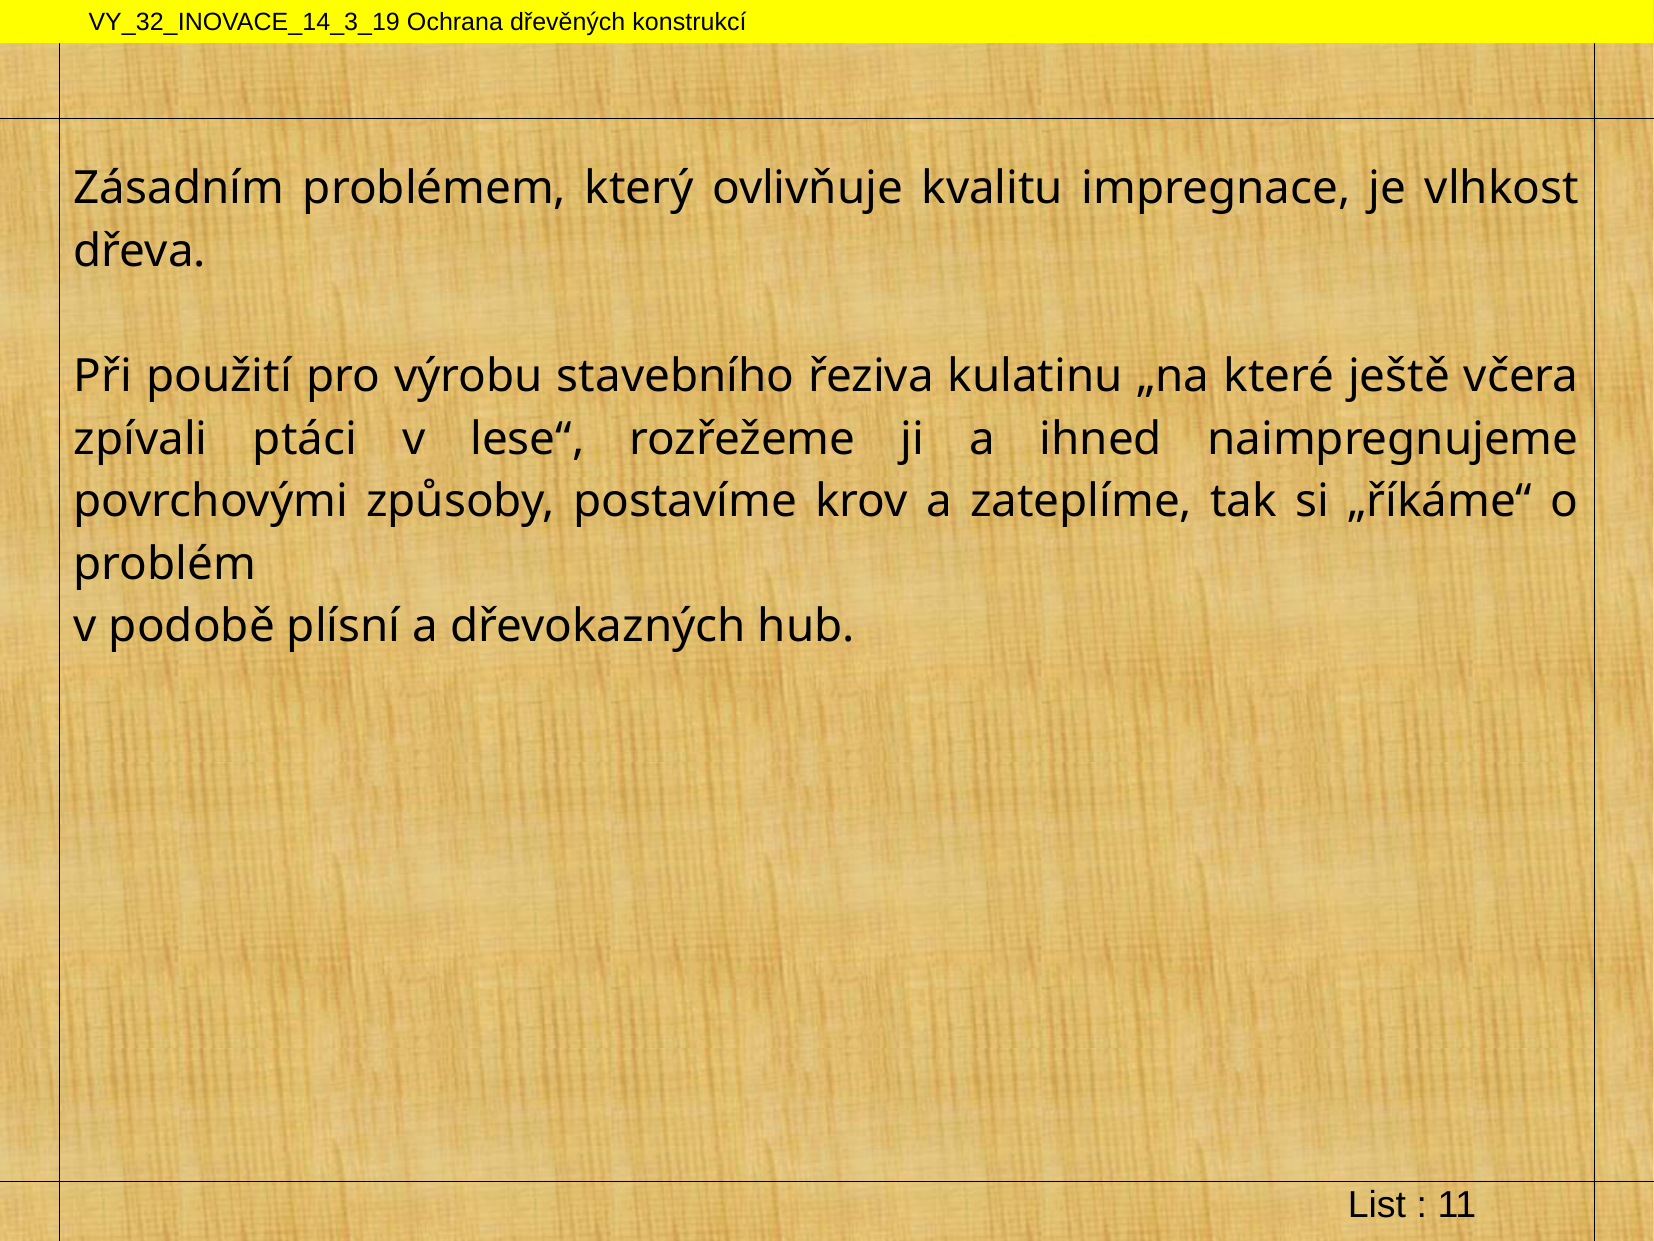

VY_32_INOVACE_14_3_19 Ochrana dřevěných konstrukcí
Zásadním problémem, který ovlivňuje kvalitu impregnace, je vlhkost dřeva.
Při použití pro výrobu stavebního řeziva kulatinu „na které ještě včera zpívali ptáci v lese“, rozřežeme ji a ihned naimpregnujeme povrchovými způsoby, postavíme krov a zateplíme, tak si „říkáme“ o problém
v podobě plísní a dřevokazných hub.
List :